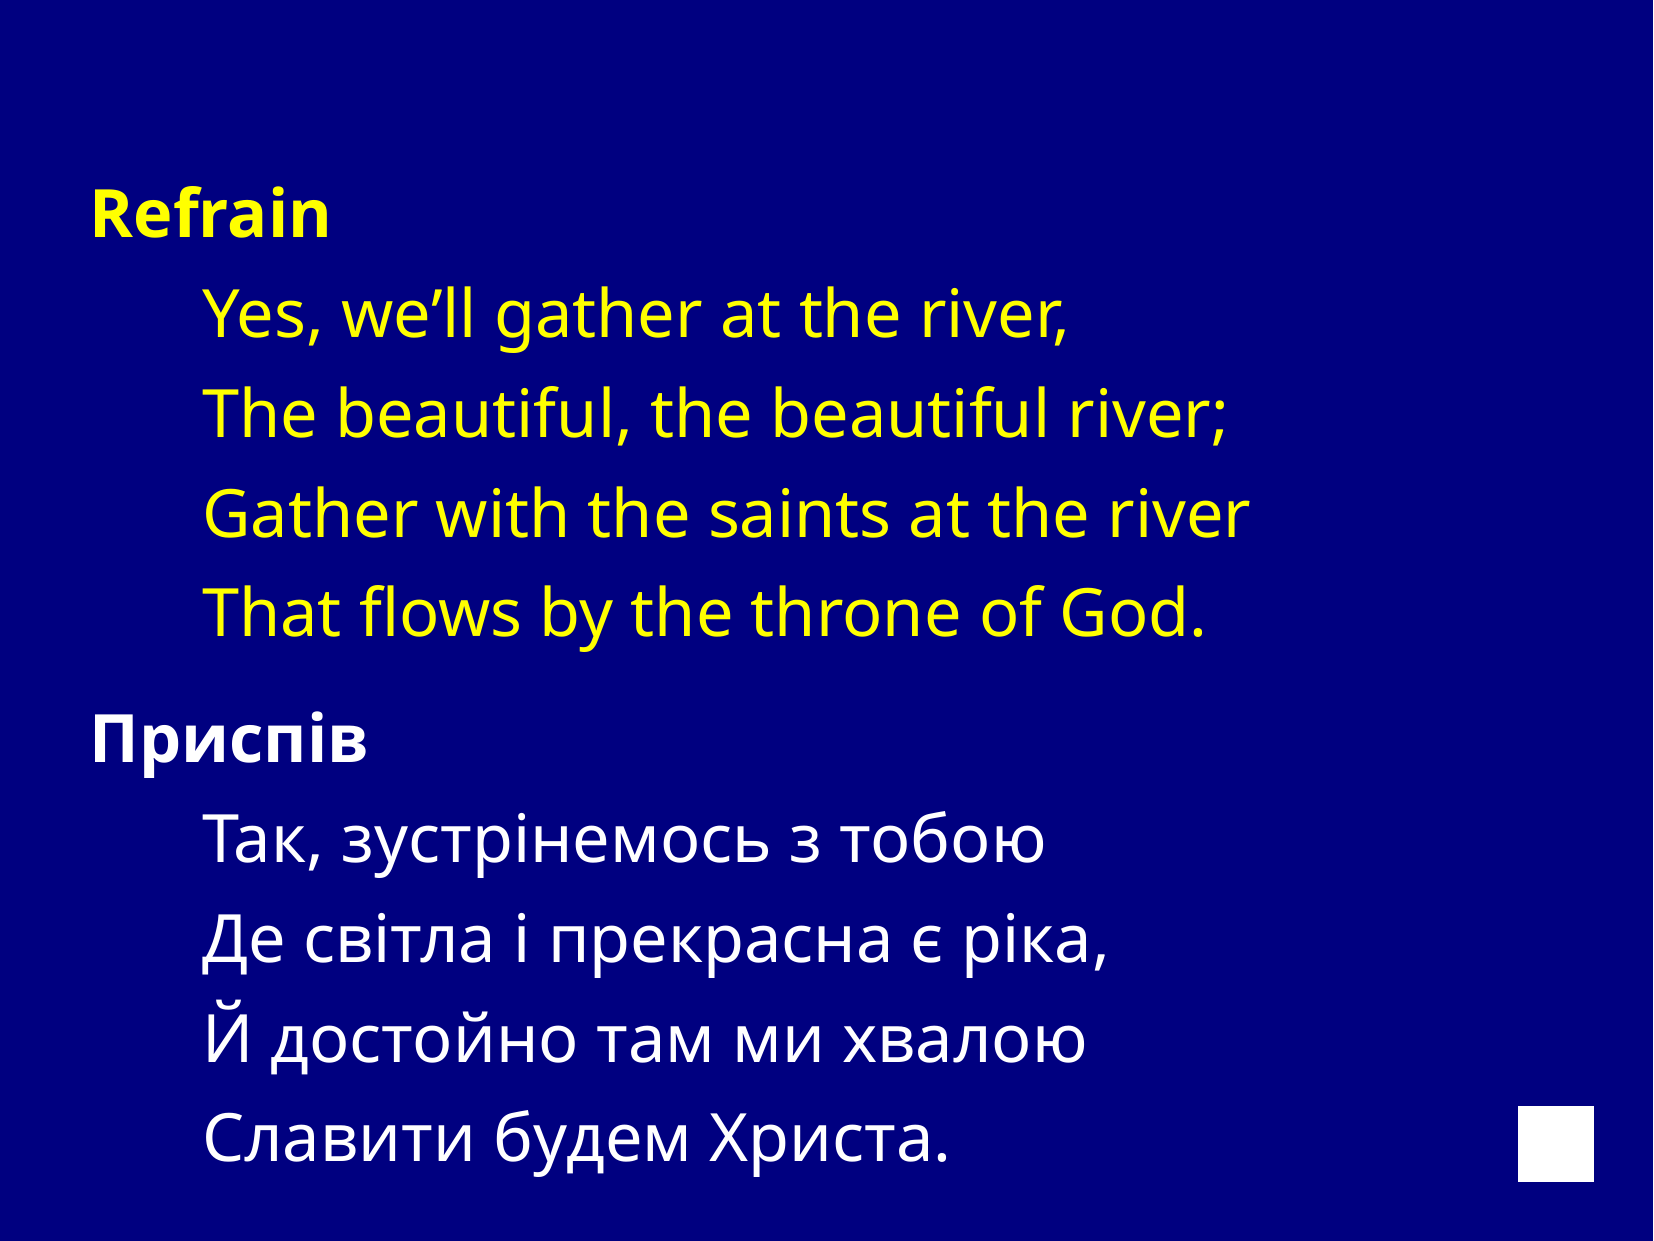

Refrain
	Yes, we’ll gather at the river,
	The beautiful, the beautiful river;
	Gather with the saints at the river
	That flows by the throne of God.
Приспів
	Так, зустрінемось з тобою
	Де світла і прекрасна є ріка,
	Й достойно там ми хвалою
	Славити будем Христа.